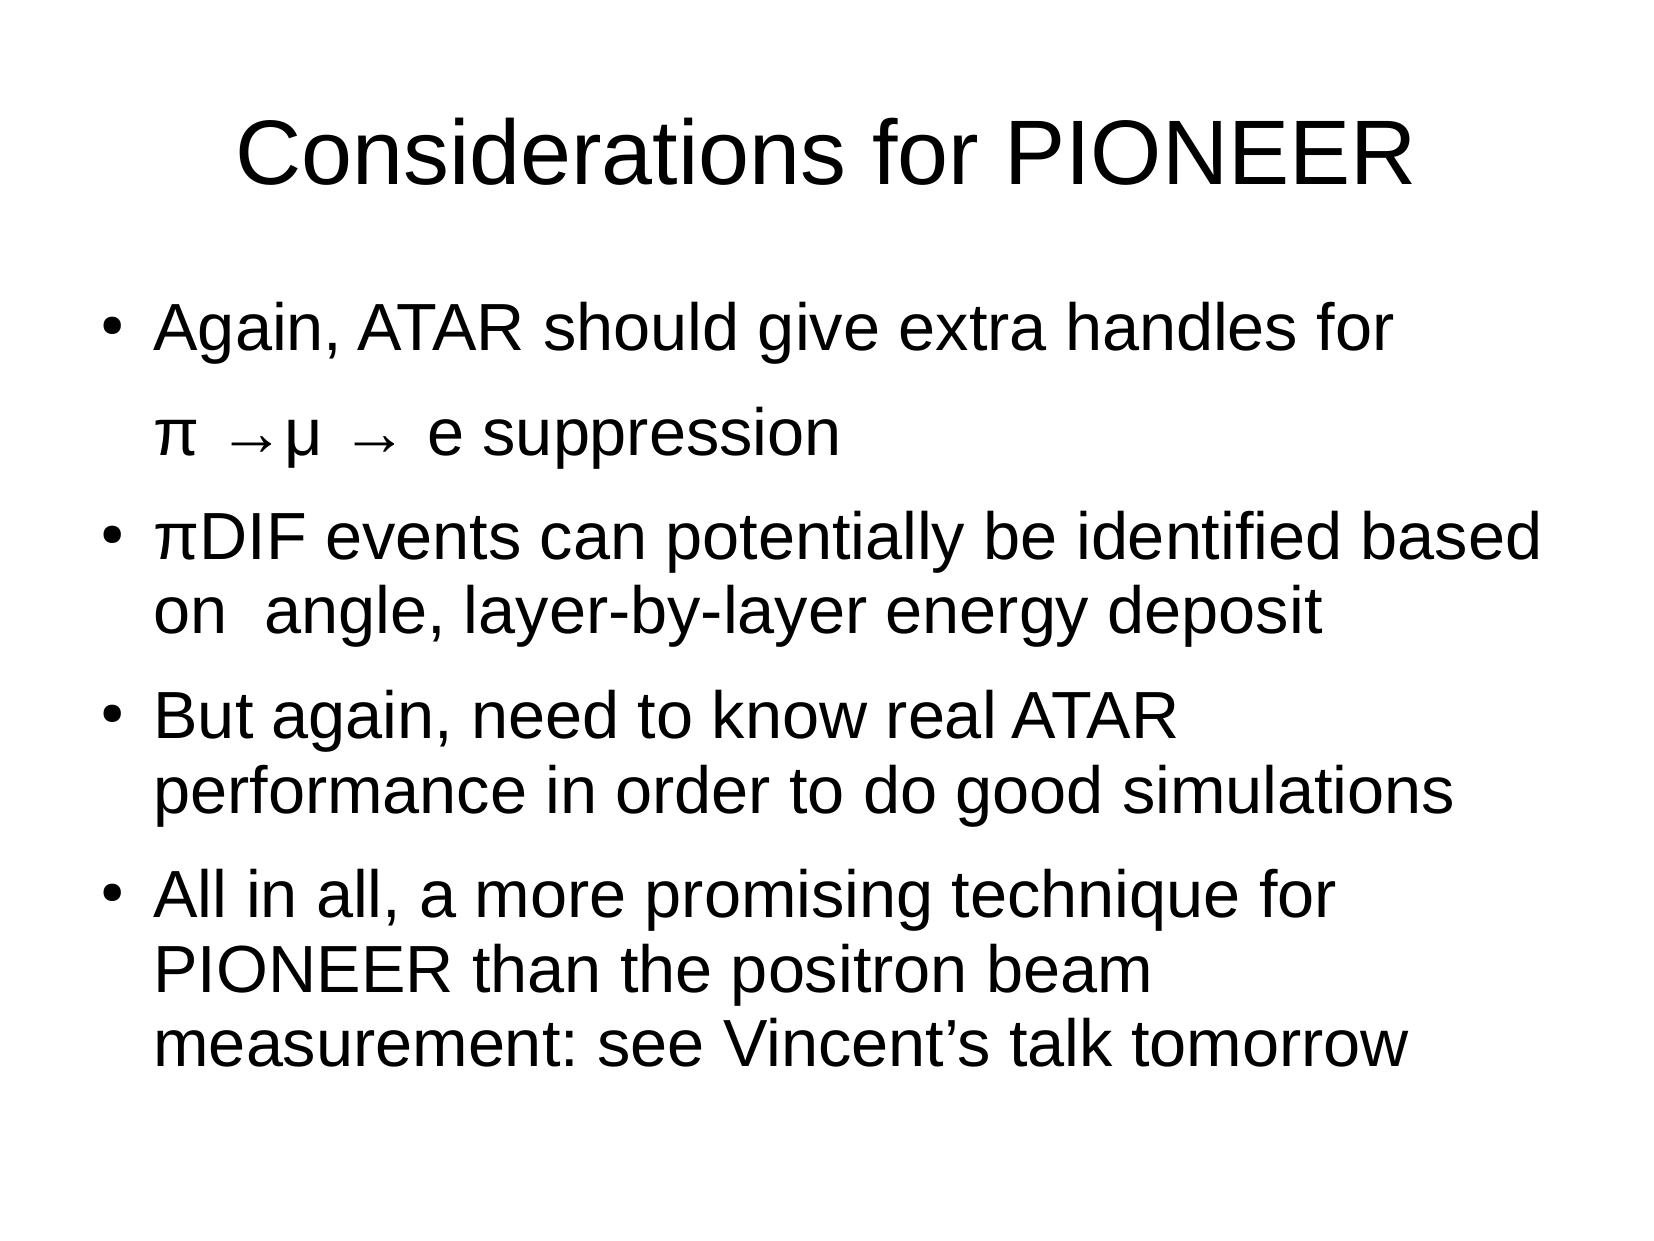

# Considerations for PIONEER
Again, ATAR should give extra handles for
π →μ → e suppression
πDIF events can potentially be identified based on angle, layer-by-layer energy deposit
But again, need to know real ATAR performance in order to do good simulations
All in all, a more promising technique for PIONEER than the positron beam measurement: see Vincent’s talk tomorrow